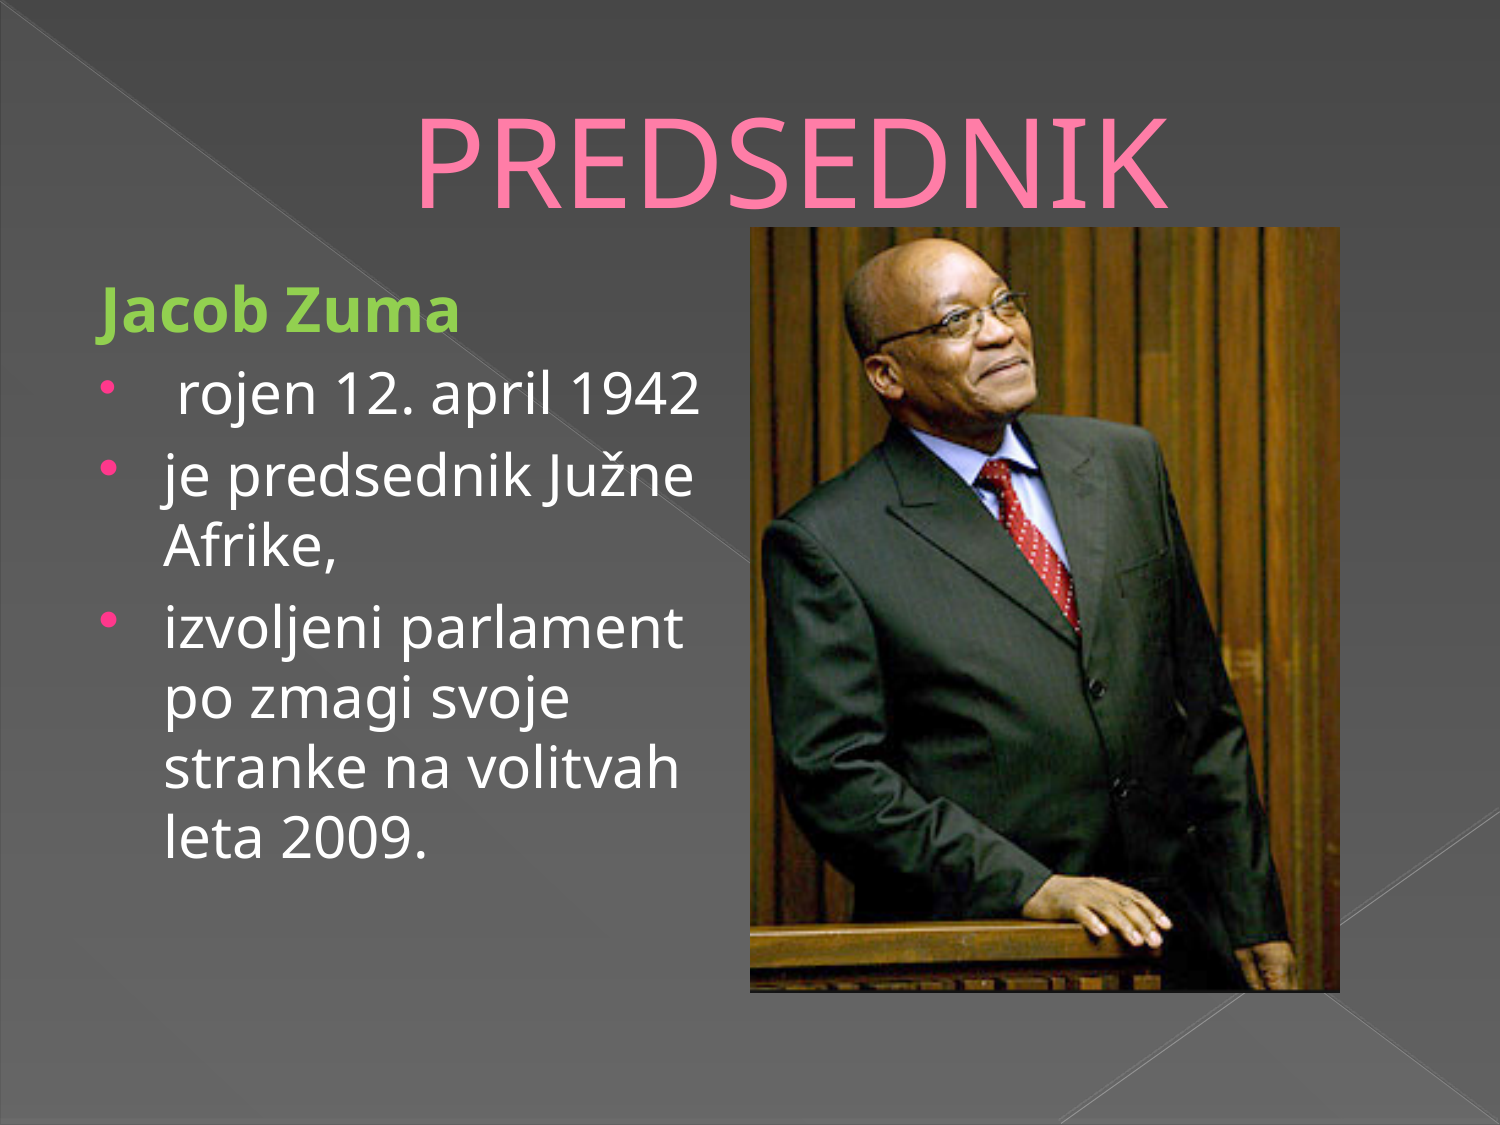

PREDSEDNIK
# Jacob Zuma
 rojen 12. april 1942
je predsednik Južne Afrike,
izvoljeni parlament po zmagi svoje stranke na volitvah leta 2009.